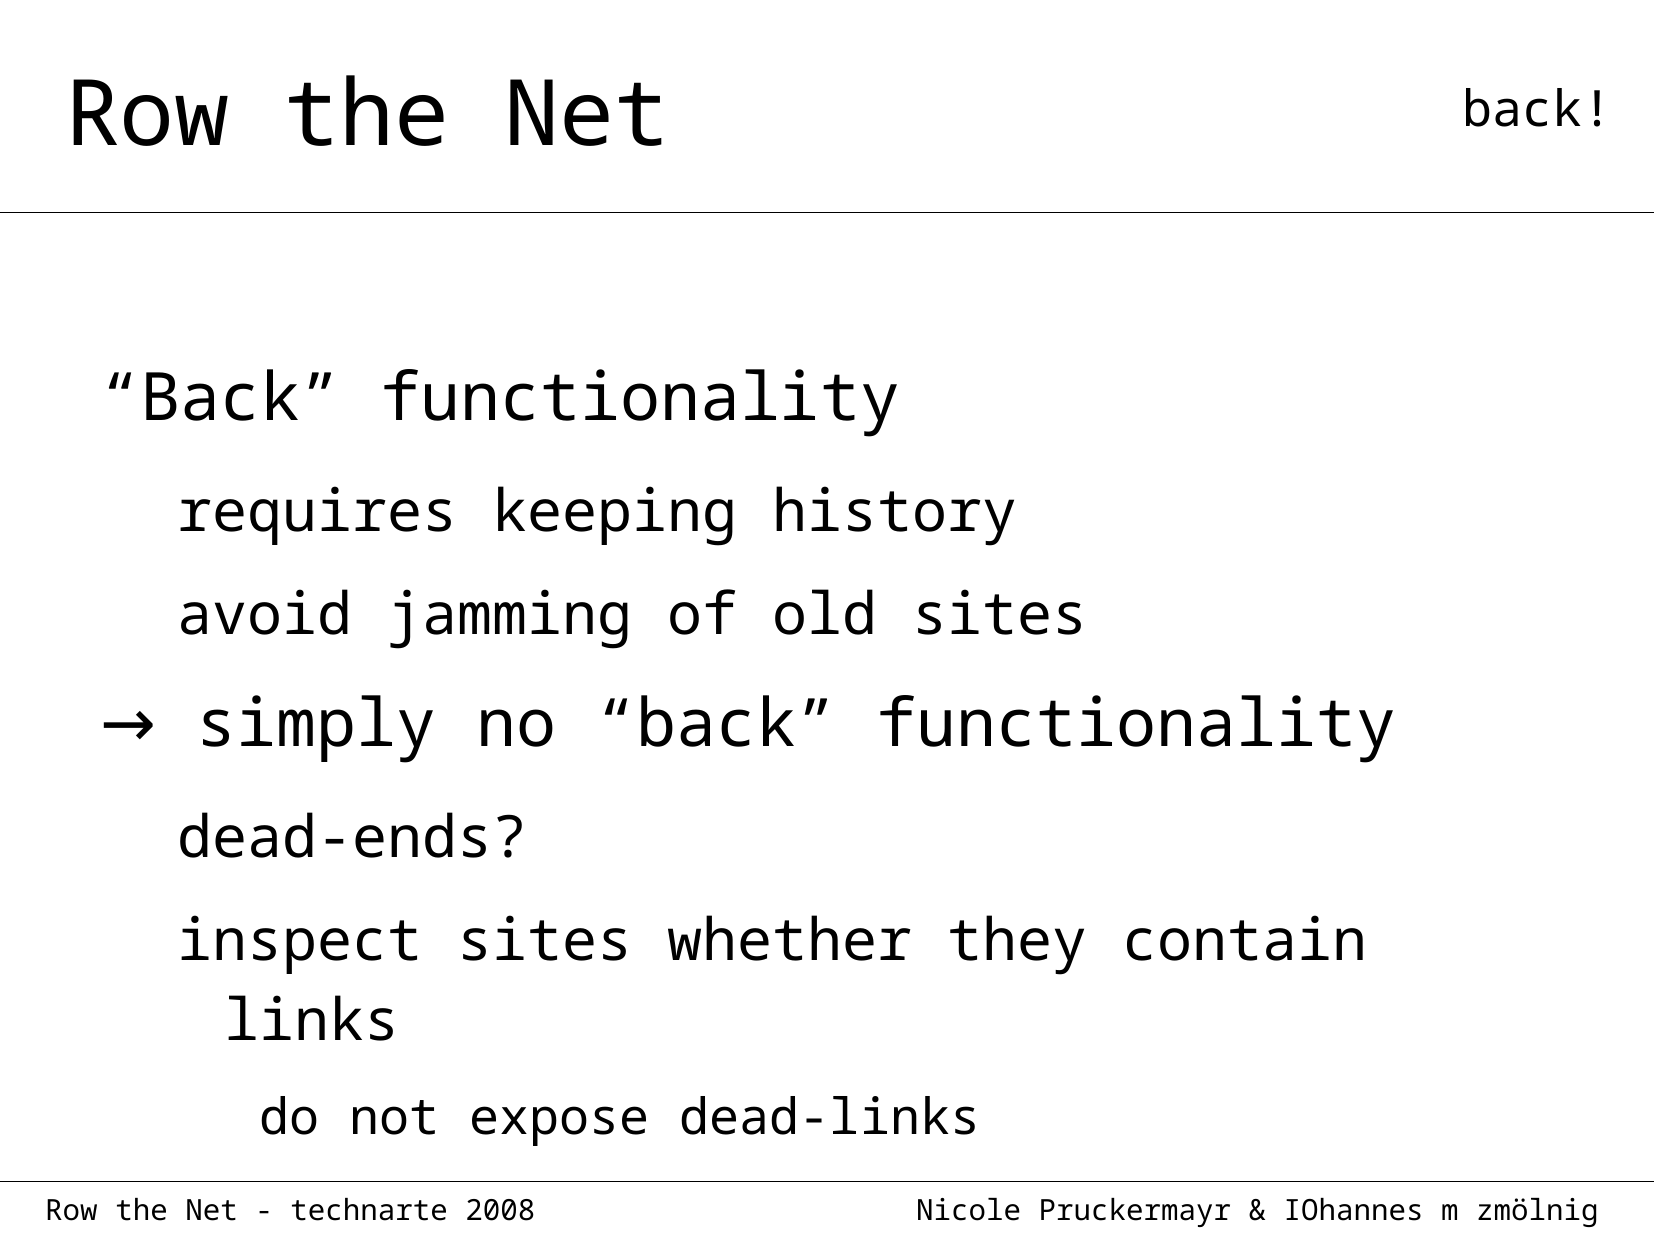

# back!
“Back” functionality
requires keeping history
avoid jamming of old sites
→ simply no “back” functionality
dead-ends?
inspect sites whether they contain links
do not expose dead-links